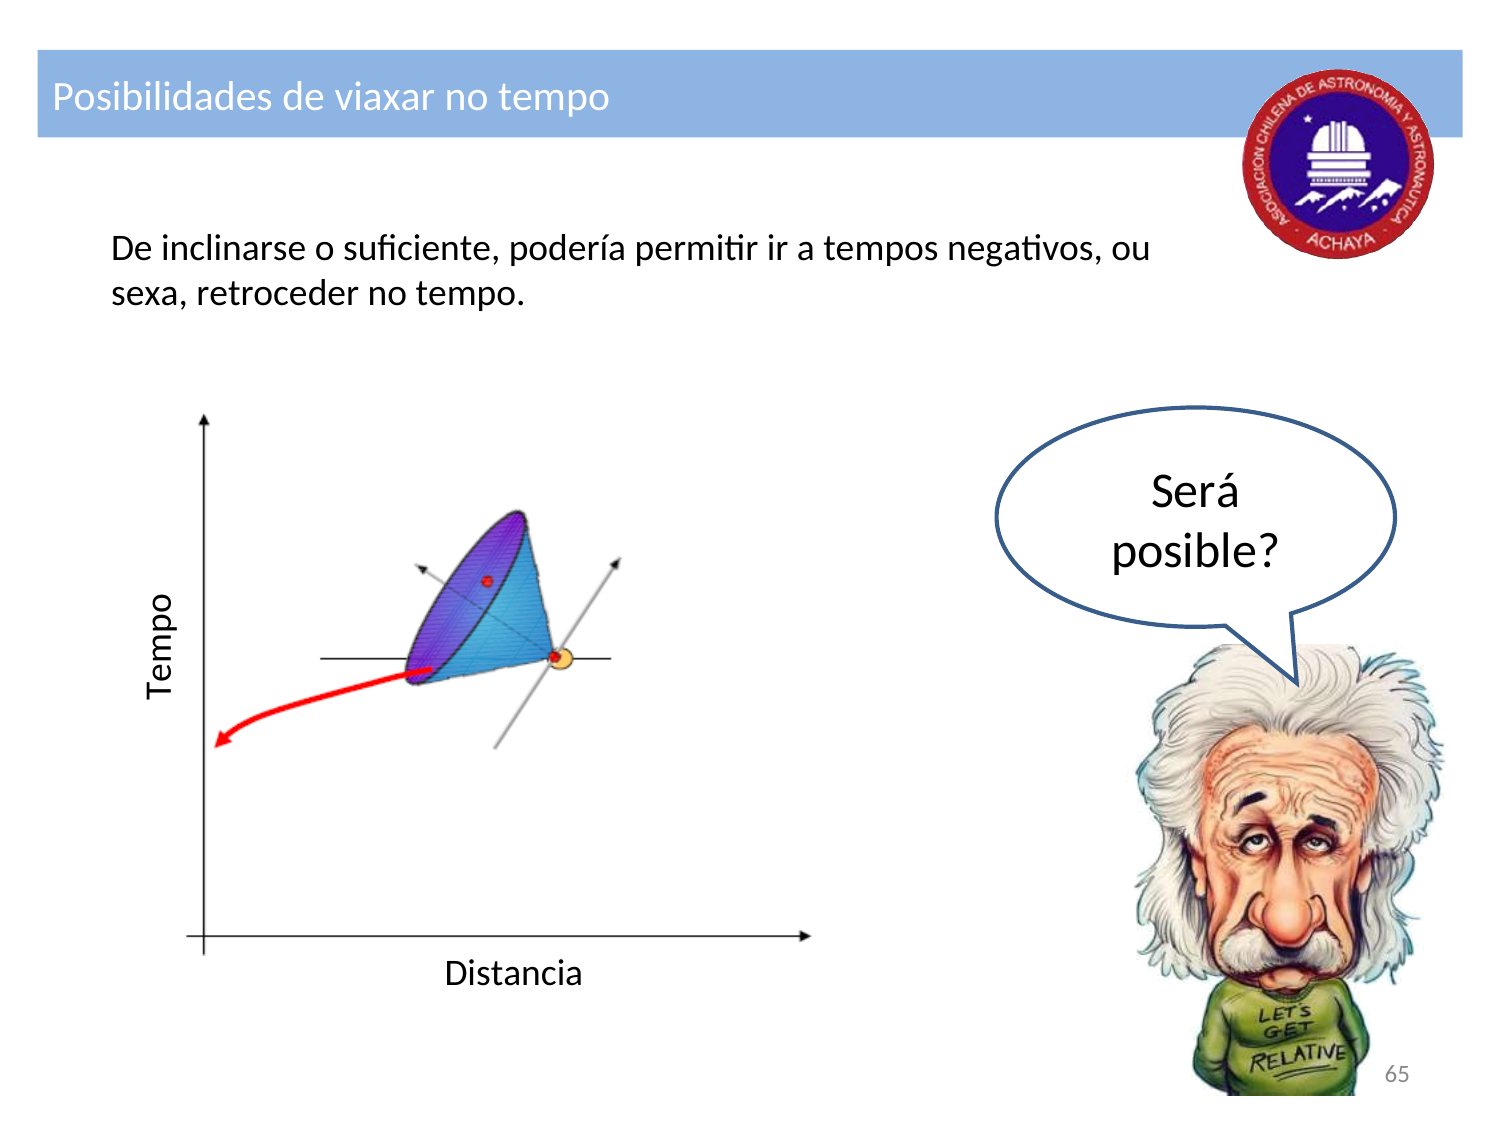

Posibilidades de viaxar no tempo
De inclinarse o suficiente, podería permitir ir a tempos negativos, ou sexa, retroceder no tempo.
Será posible?
Tempo
Distancia